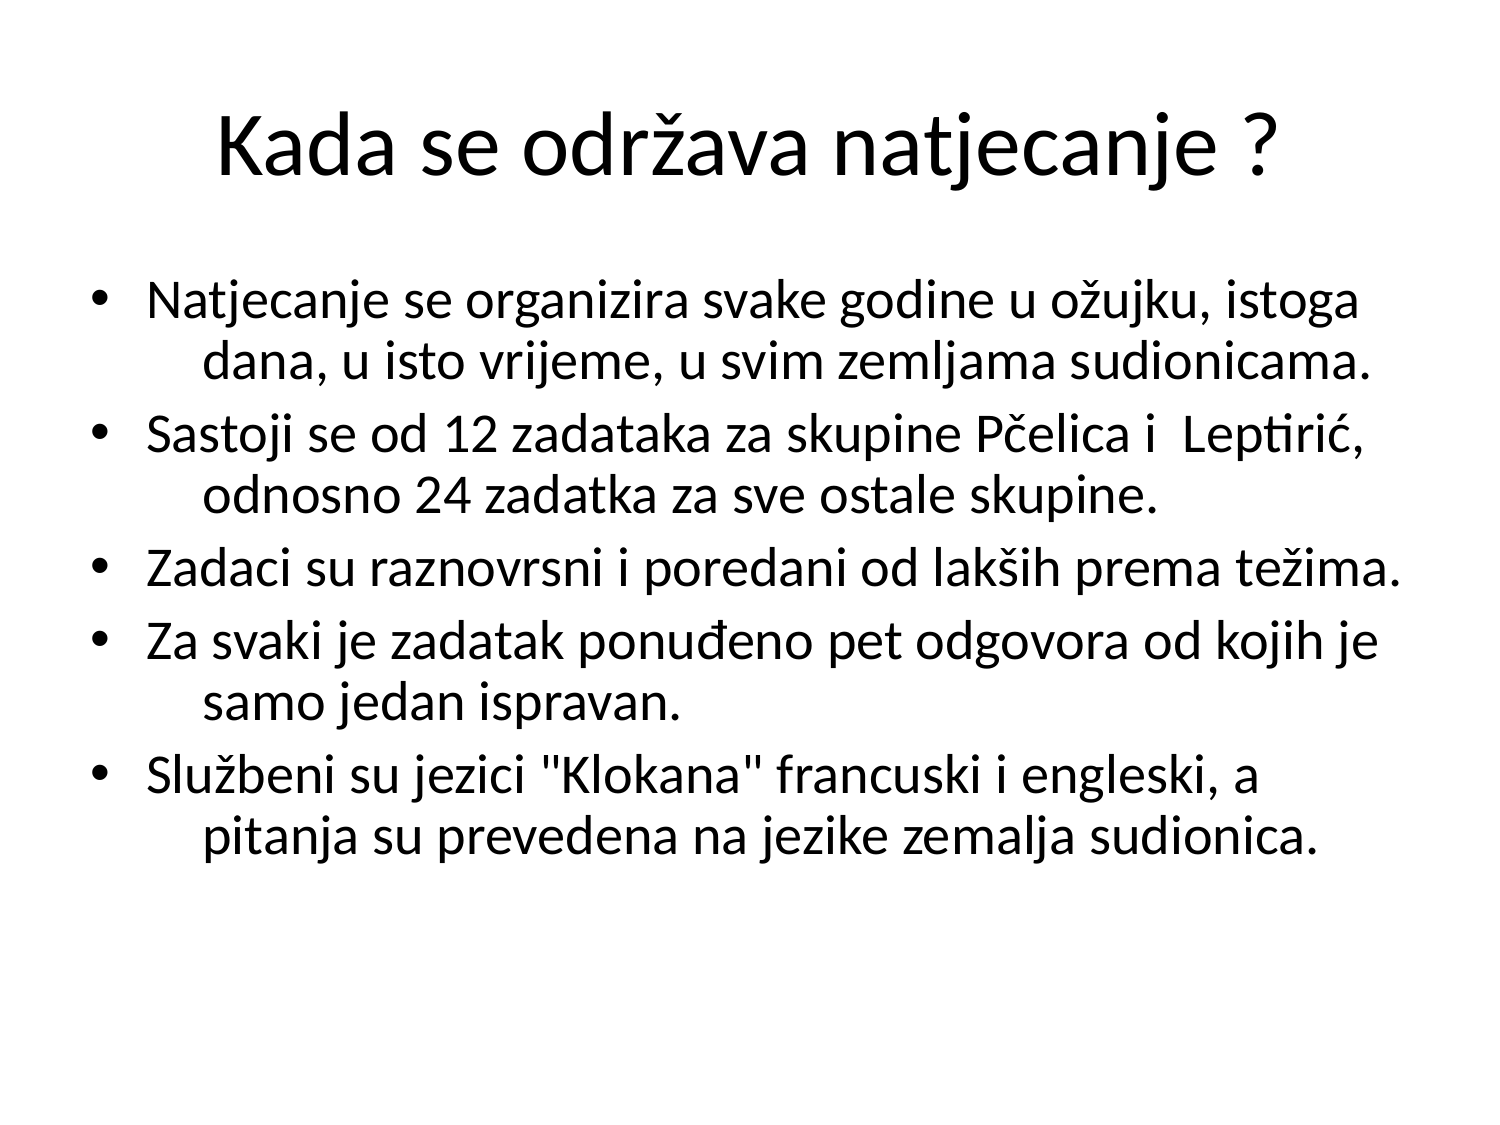

# Kada se održava natjecanje ?
Natjecanje se organizira svake godine u ožujku, istoga dana, u isto vrijeme, u svim zemljama sudionicama.
Sastoji se od 12 zadataka za skupine Pčelica i  Leptirić, odnosno 24 zadatka za sve ostale skupine.
Zadaci su raznovrsni i poredani od lakših prema težima.
Za svaki je zadatak ponuđeno pet odgovora od kojih je samo jedan ispravan.
Službeni su jezici "Klokana" francuski i engleski, a pitanja su prevedena na jezike zemalja sudionica.